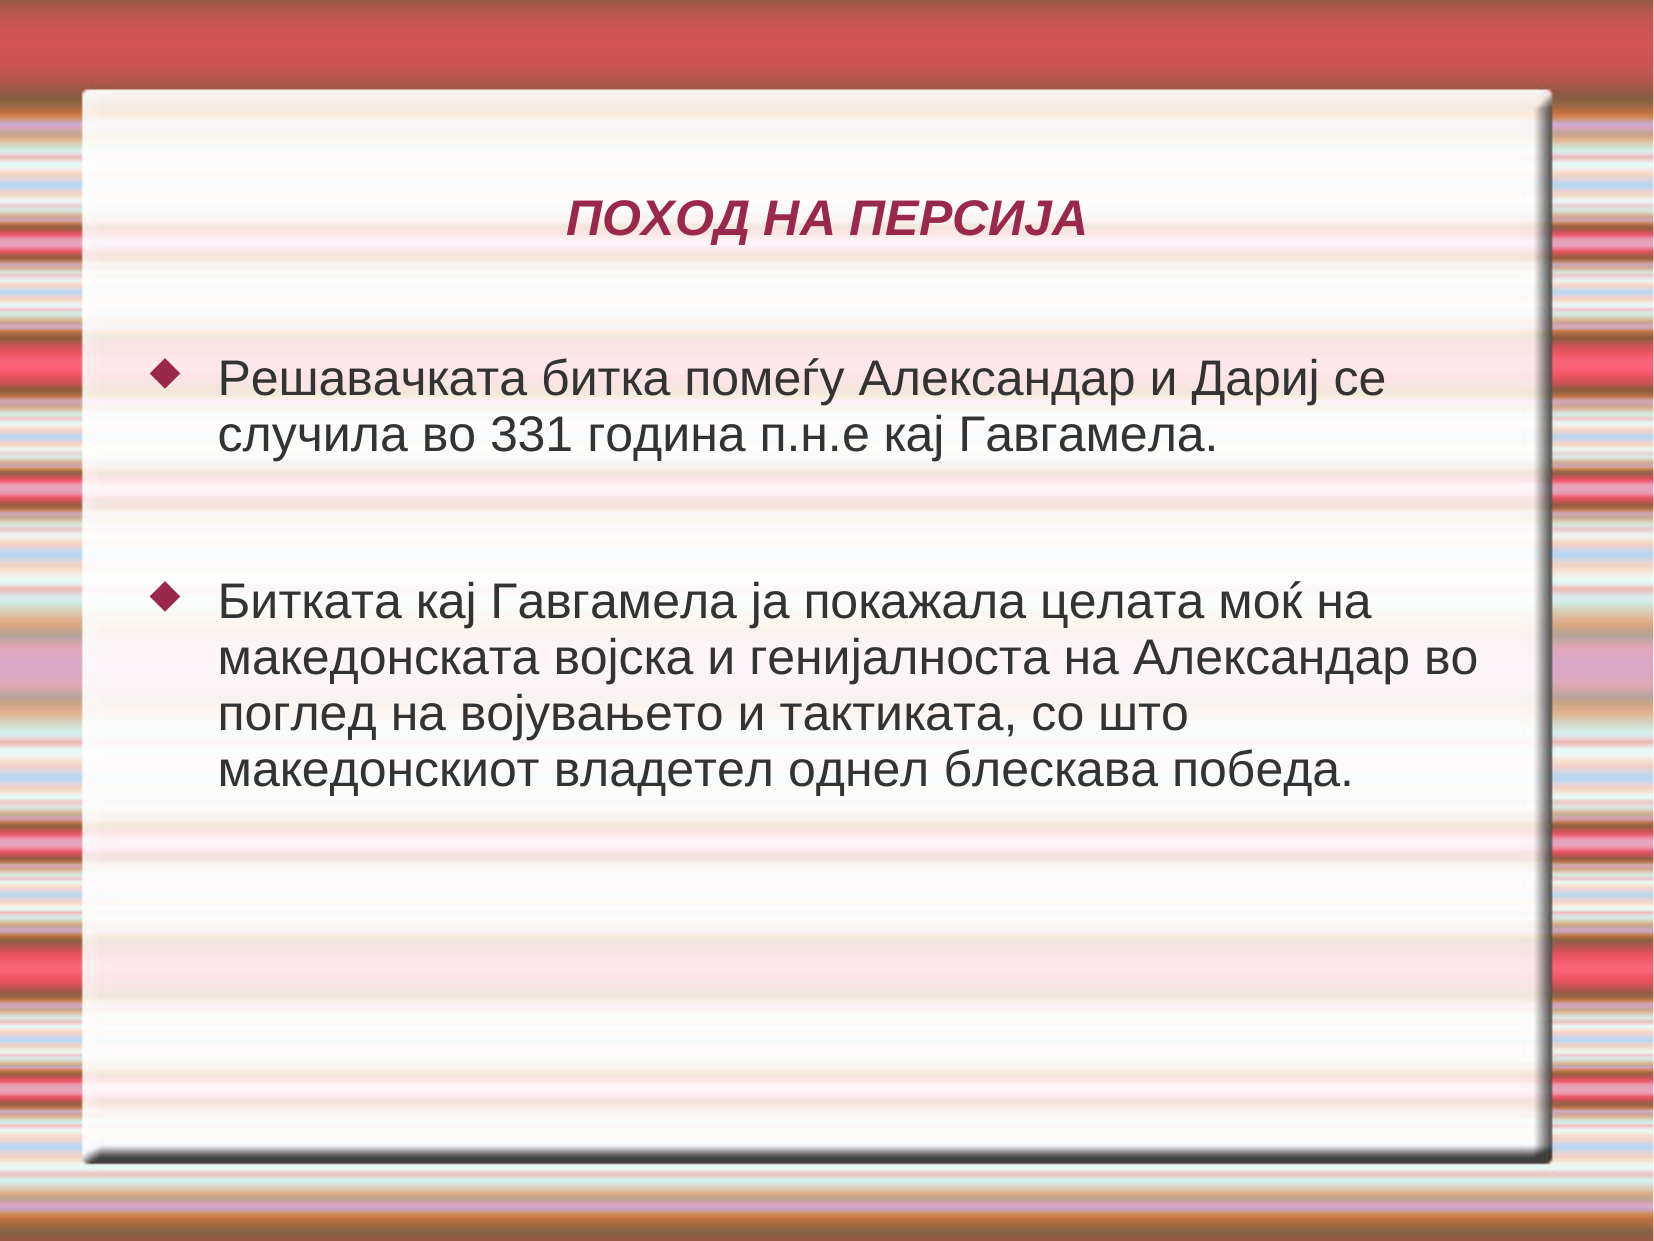

# ПОХОД НА ПЕРСИЈА
Решавачката битка помеѓу Александар и Дариј се случила во 331 година п.н.е кај Гавгамела.
Битката кај Гавгамела ја покажала целата моќ на македонската војска и генијалноста на Александар во поглед на војувањето и тактиката, со што македонскиот владетел однел блескава победа.